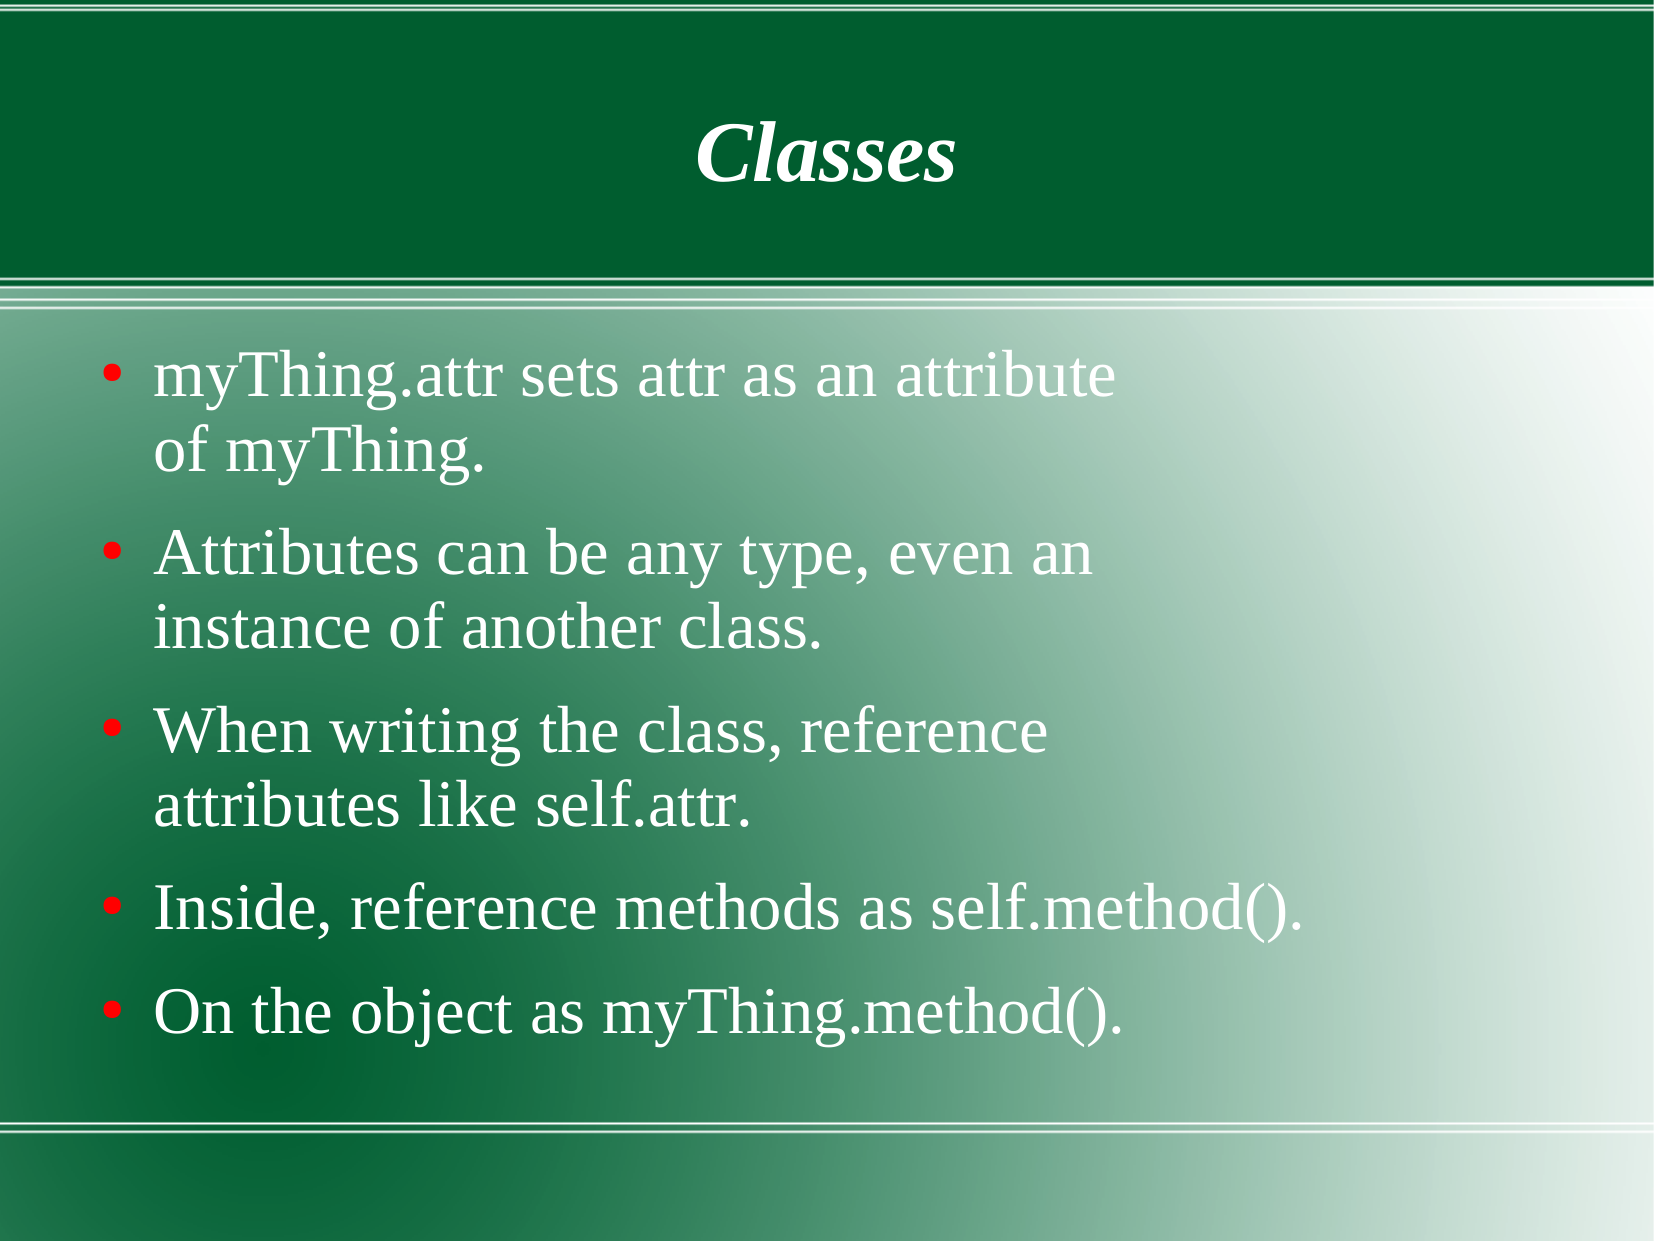

# Classes
myThing.attr sets attr as an attribute
of myThing.
Attributes can be any type, even an
instance of another class.
When writing the class, reference
attributes like self.attr.
Inside, reference methods as self.method().
On the object as myThing.method().